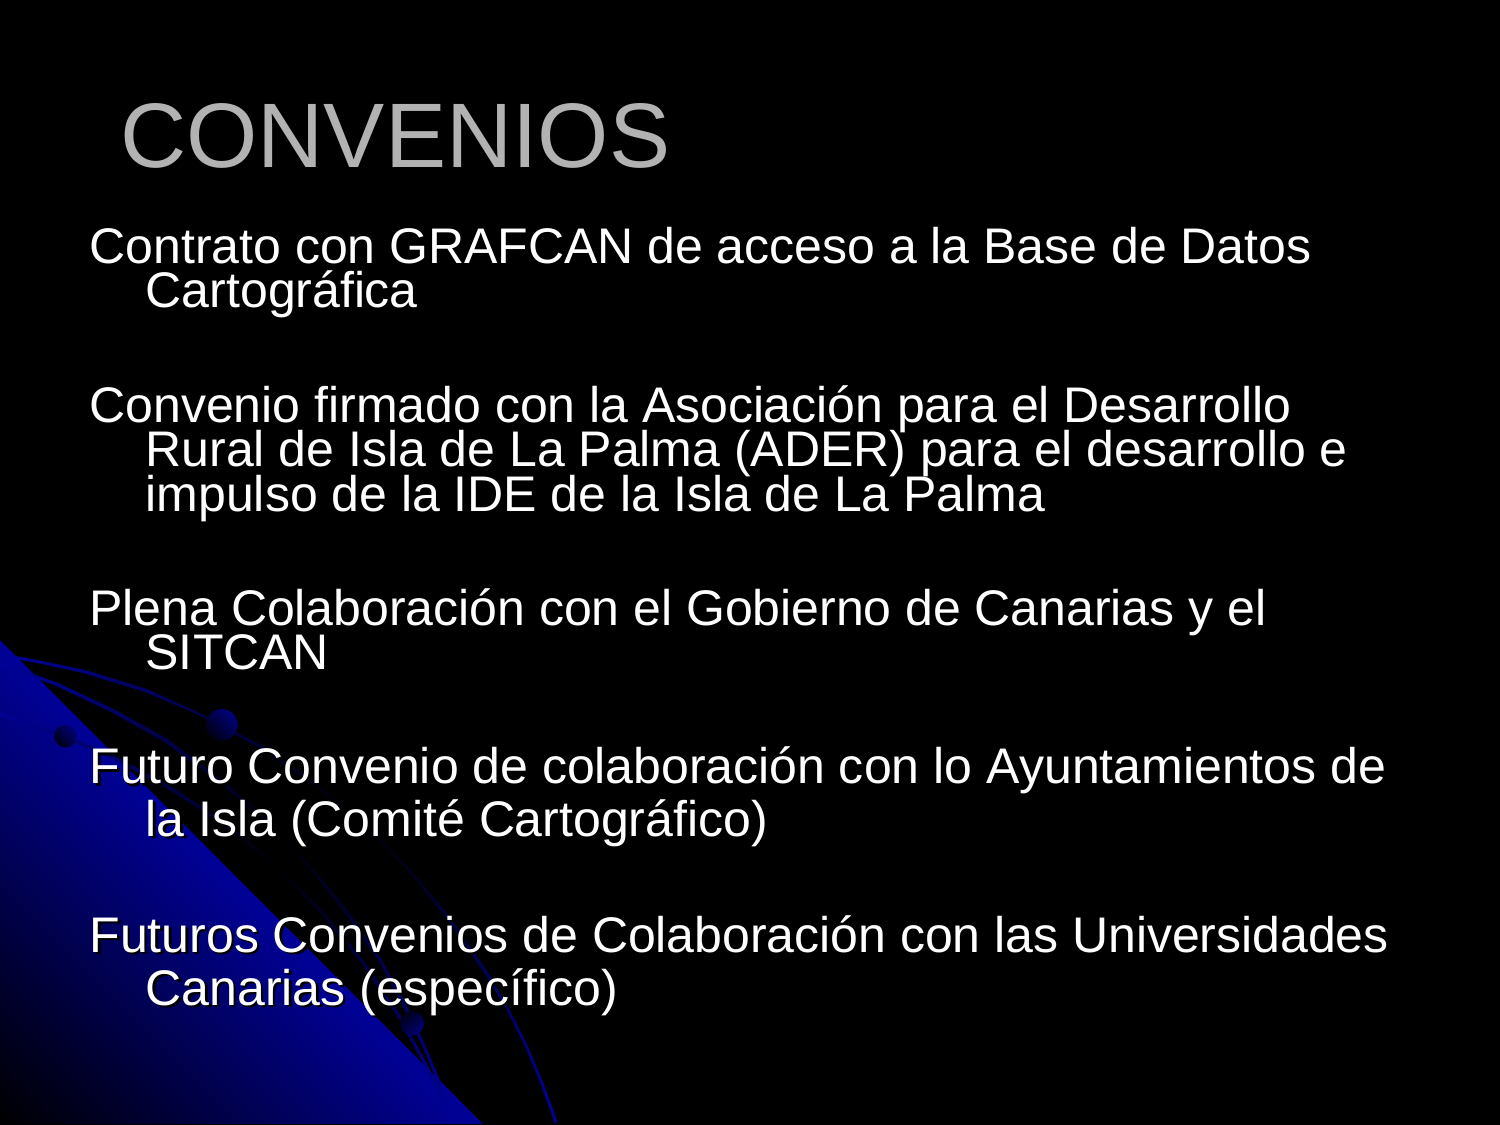

# CONVENIOS
Contrato con GRAFCAN de acceso a la Base de Datos Cartográfica
Convenio firmado con la Asociación para el Desarrollo Rural de Isla de La Palma (ADER) para el desarrollo e impulso de la IDE de la Isla de La Palma
Plena Colaboración con el Gobierno de Canarias y el SITCAN
Futuro Convenio de colaboración con lo Ayuntamientos de la Isla (Comité Cartográfico)‏
Futuros Convenios de Colaboración con las Universidades Canarias (específico)‏